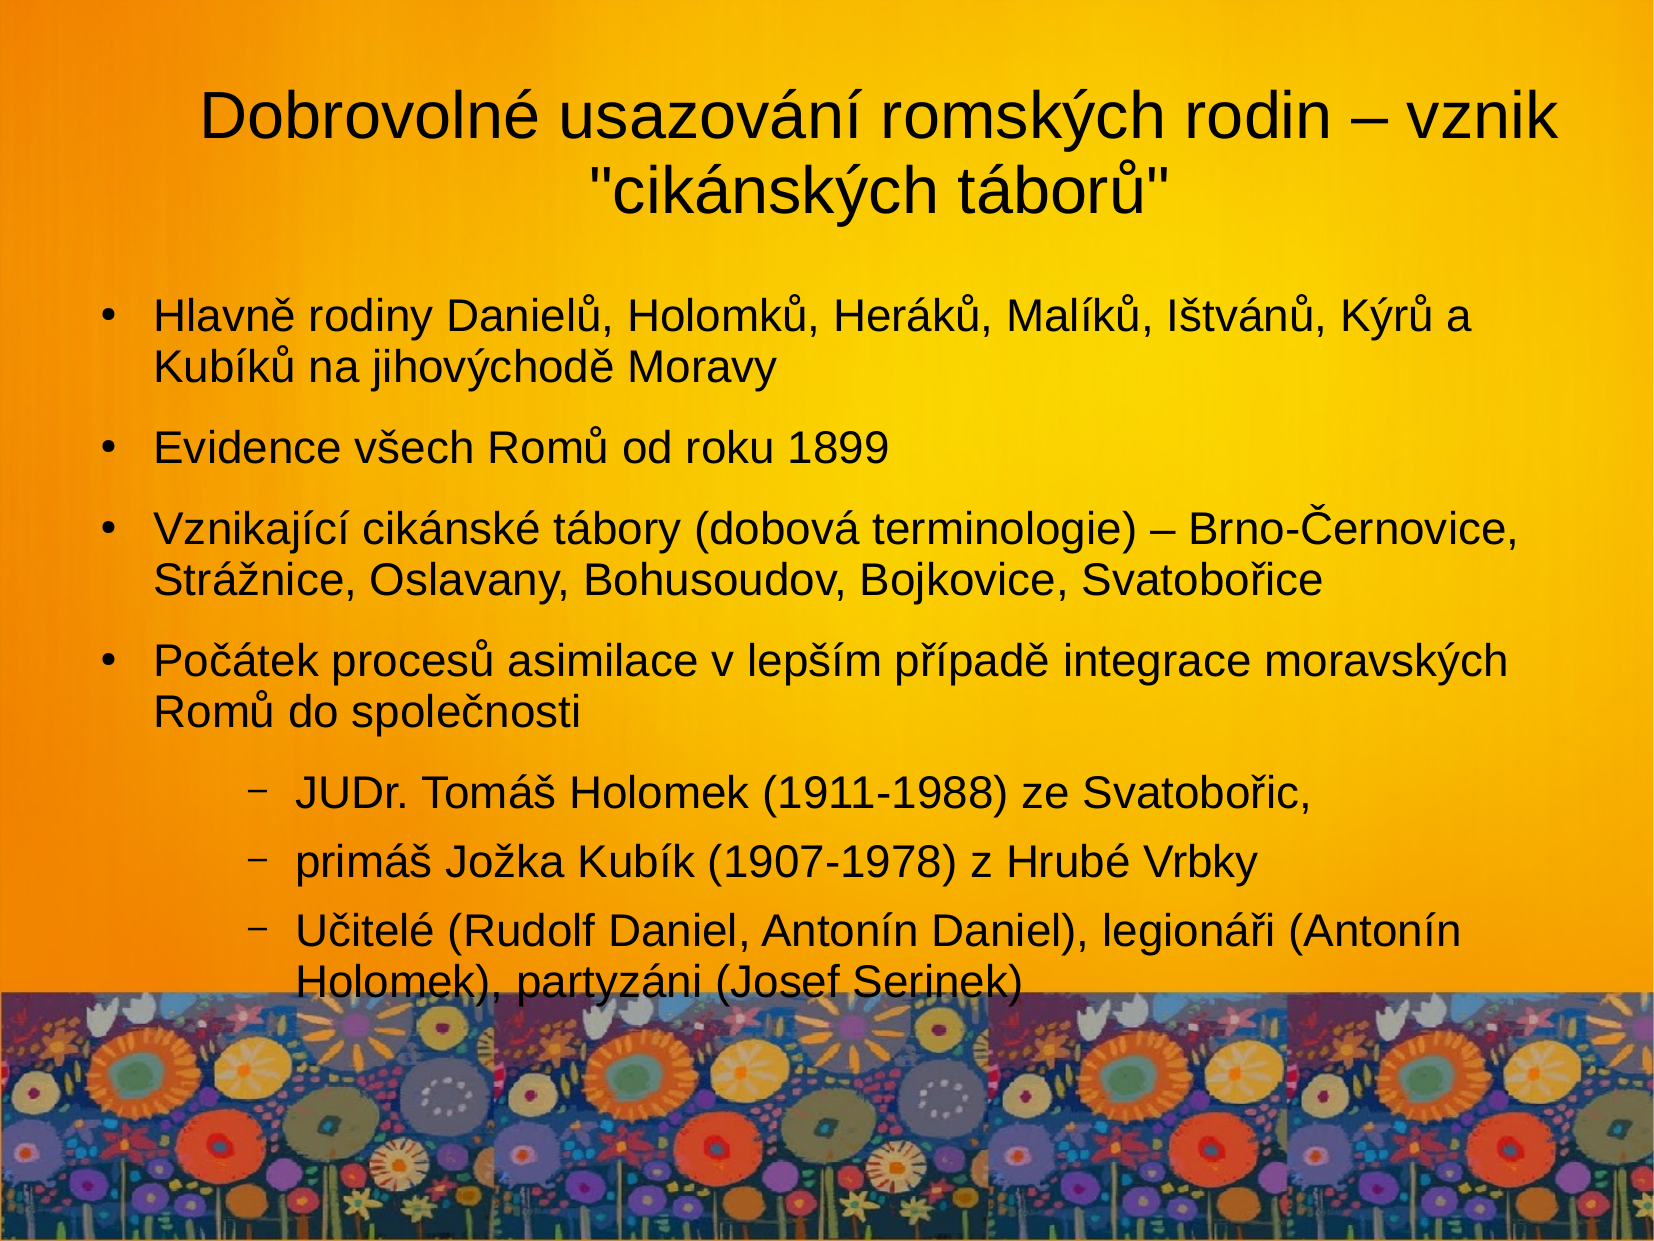

# Dobrovolné usazování romských rodin – vznik "cikánských táborů"
Hlavně rodiny Danielů, Holomků, Heráků, Malíků, Ištvánů, Kýrů a Kubíků na jihovýchodě Moravy
Evidence všech Romů od roku 1899
Vznikající cikánské tábory (dobová terminologie) – Brno-Černovice, Strážnice, Oslavany, Bohusoudov, Bojkovice, Svatobořice
Počátek procesů asimilace v lepším případě integrace moravských Romů do společnosti
JUDr. Tomáš Holomek (1911-1988) ze Svatobořic,
primáš Jožka Kubík (1907-1978) z Hrubé Vrbky
Učitelé (Rudolf Daniel, Antonín Daniel), legionáři (Antonín Holomek), partyzáni (Josef Serinek)